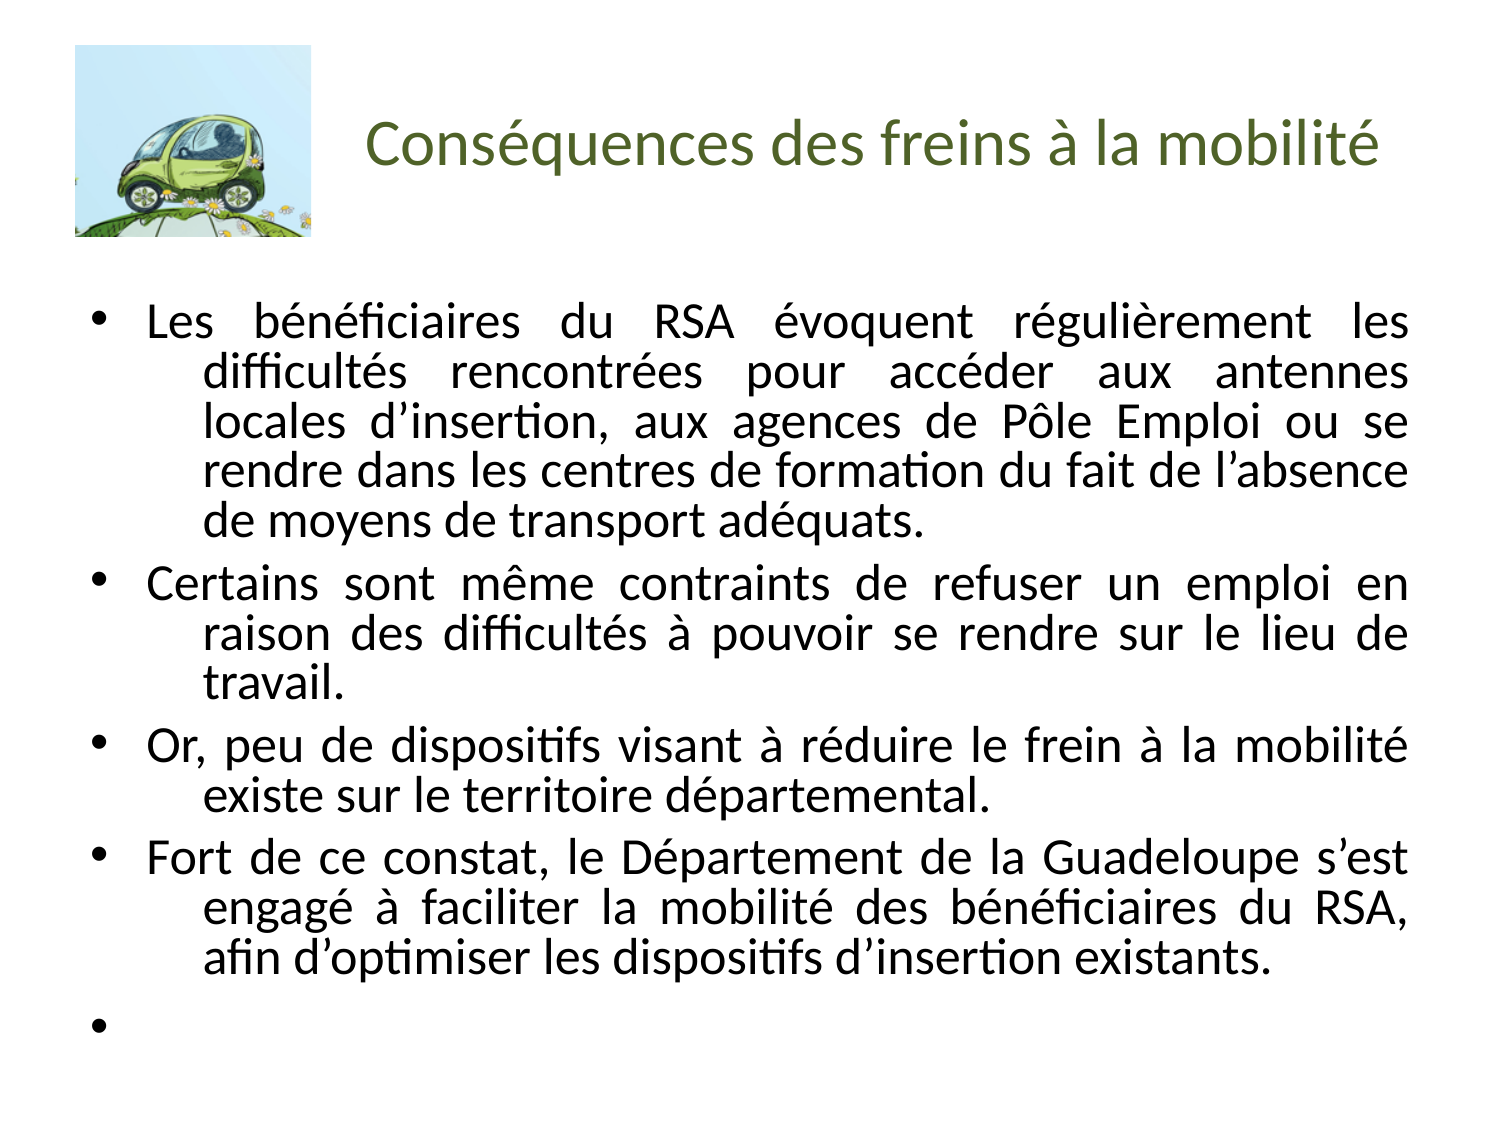

# Conséquences des freins à la mobilité
Les bénéficiaires du RSA évoquent régulièrement les difficultés rencontrées pour accéder aux antennes locales d’insertion, aux agences de Pôle Emploi ou se rendre dans les centres de formation du fait de l’absence de moyens de transport adéquats.
Certains sont même contraints de refuser un emploi en raison des difficultés à pouvoir se rendre sur le lieu de travail.
Or, peu de dispositifs visant à réduire le frein à la mobilité existe sur le territoire départemental.
Fort de ce constat, le Département de la Guadeloupe s’est engagé à faciliter la mobilité des bénéficiaires du RSA, afin d’optimiser les dispositifs d’insertion existants.